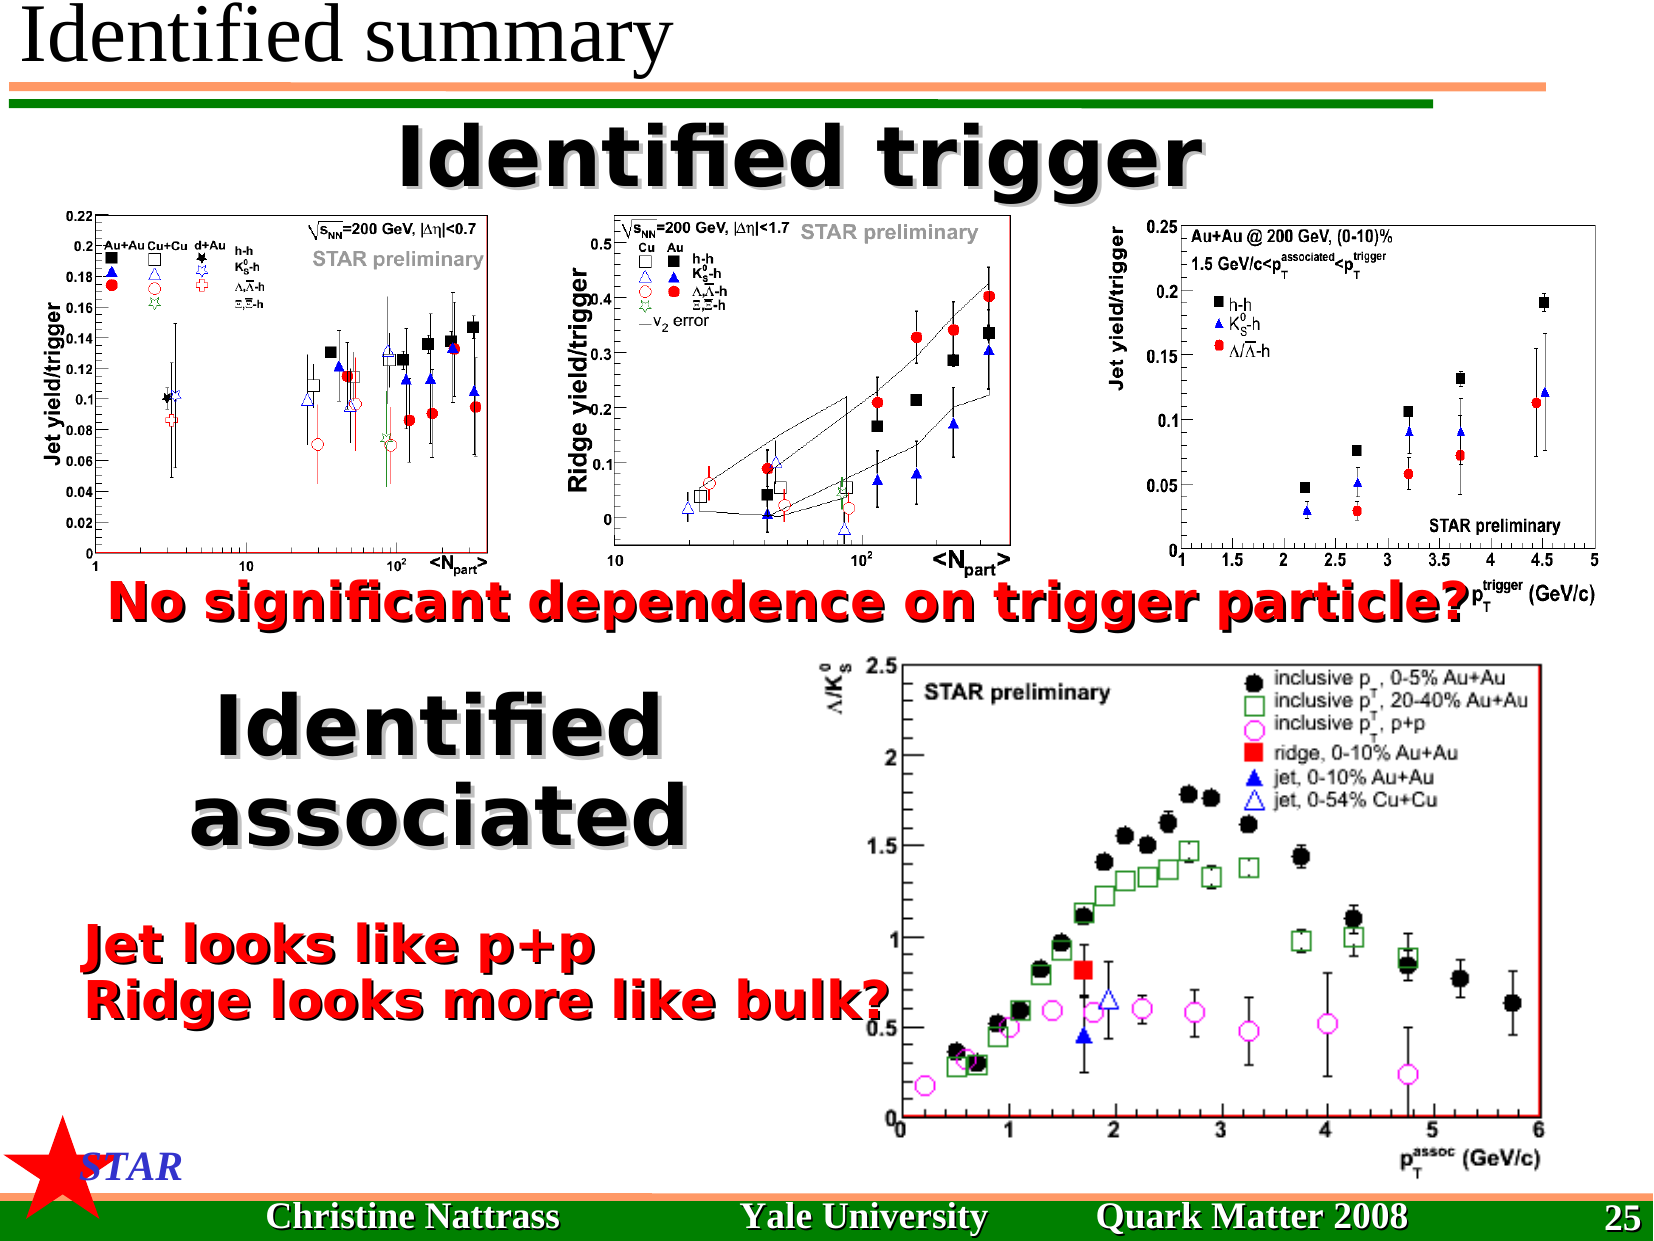

Identified summary
Identified trigger
No significant dependence on trigger particle?
Identified associated
Jet looks like p+p
Ridge looks more like bulk?